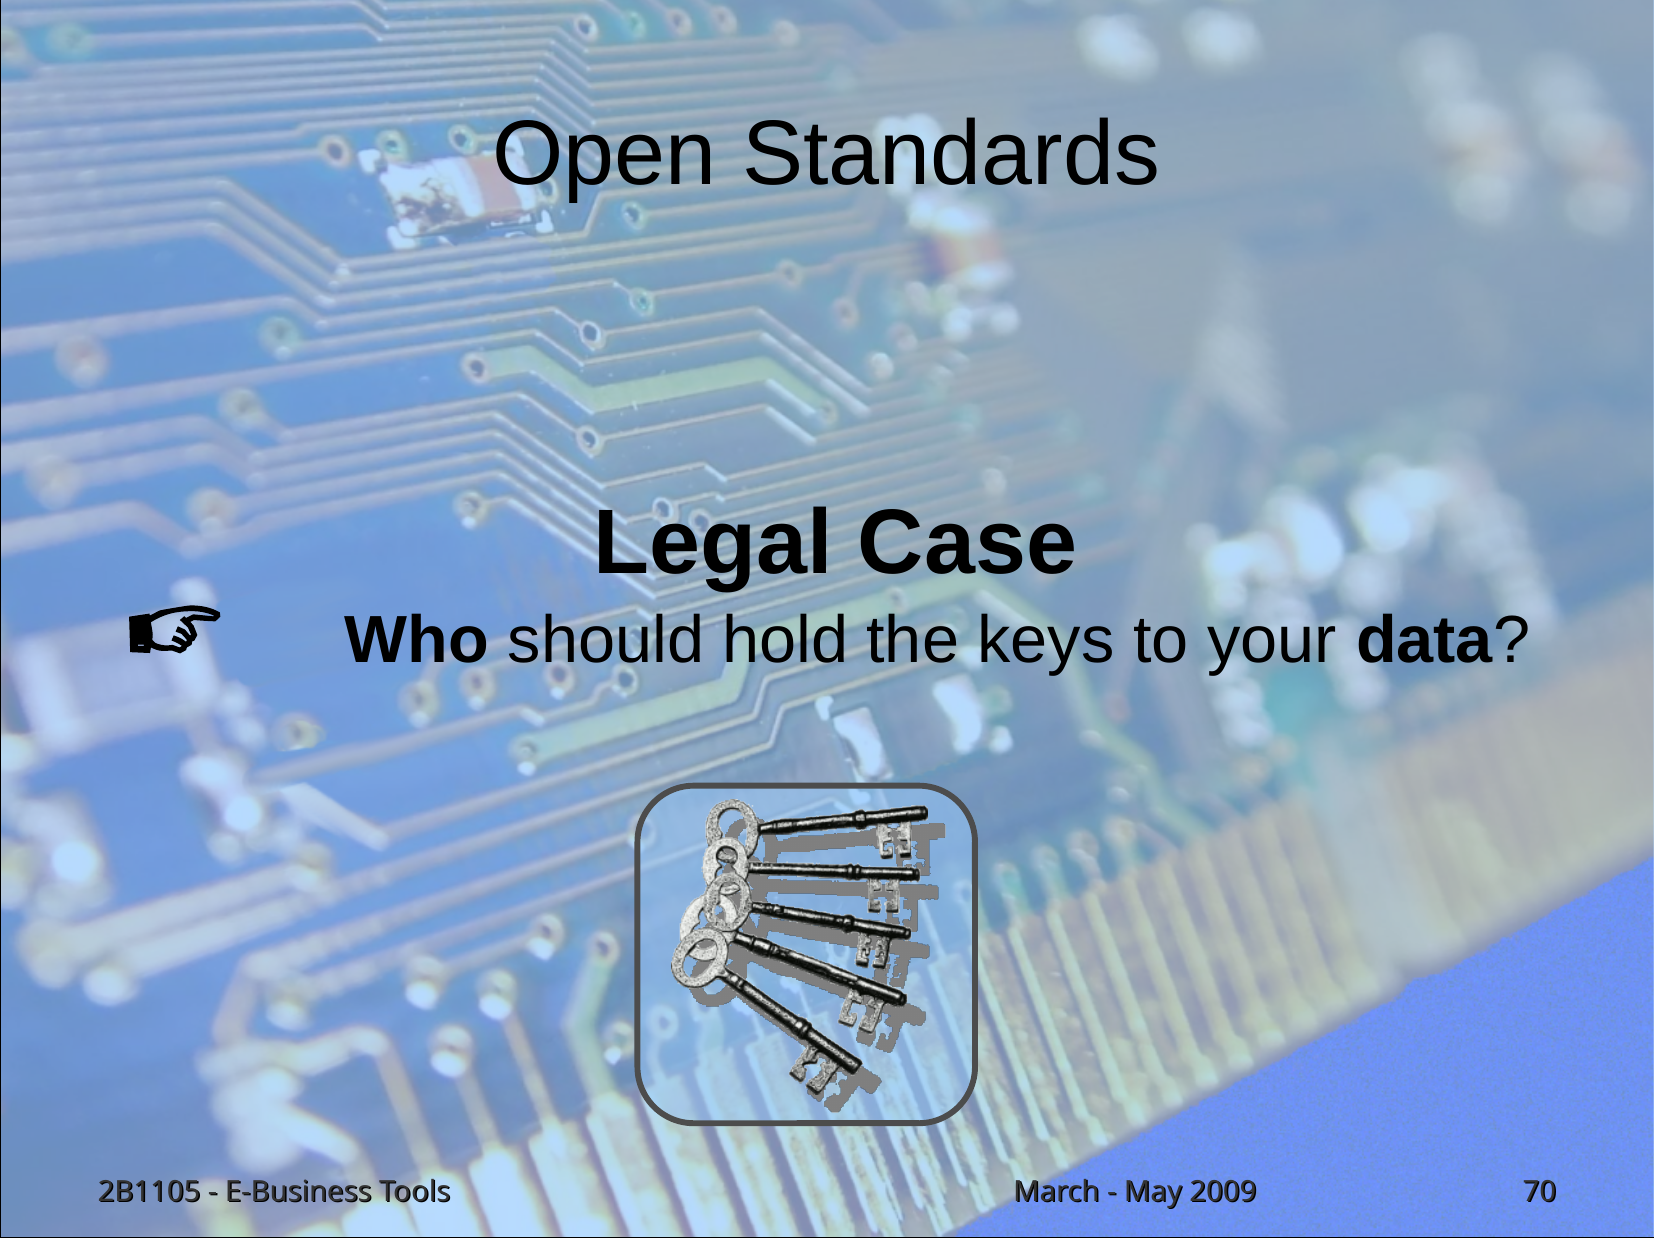

# Open Standards
Legal Case
		Who should hold the keys to your data?